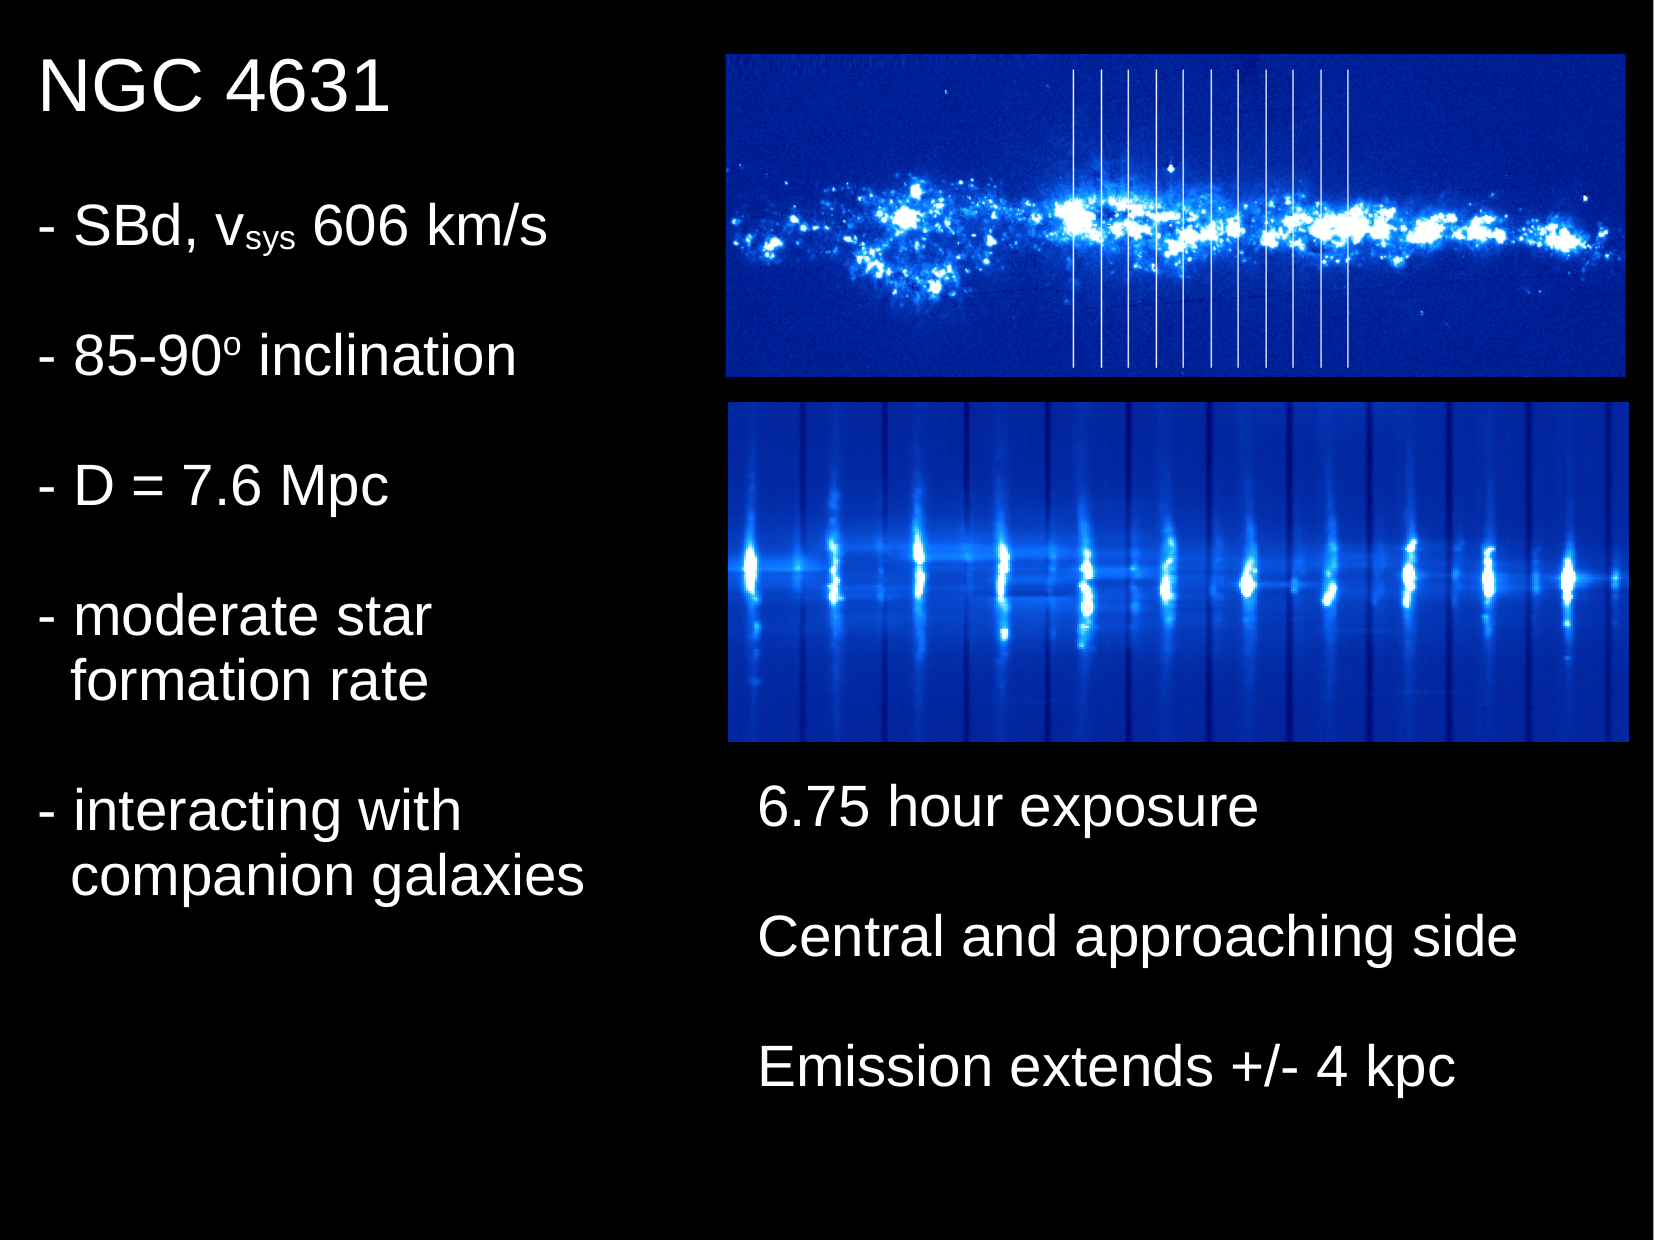

NGC 4631
- SBd, vsys 606 km/s
- 85-90o inclination
- D = 7.6 Mpc
- moderate star
 formation rate
- interacting with
 companion galaxies
6.75 hour exposure
Central and approaching side
Emission extends +/- 4 kpc